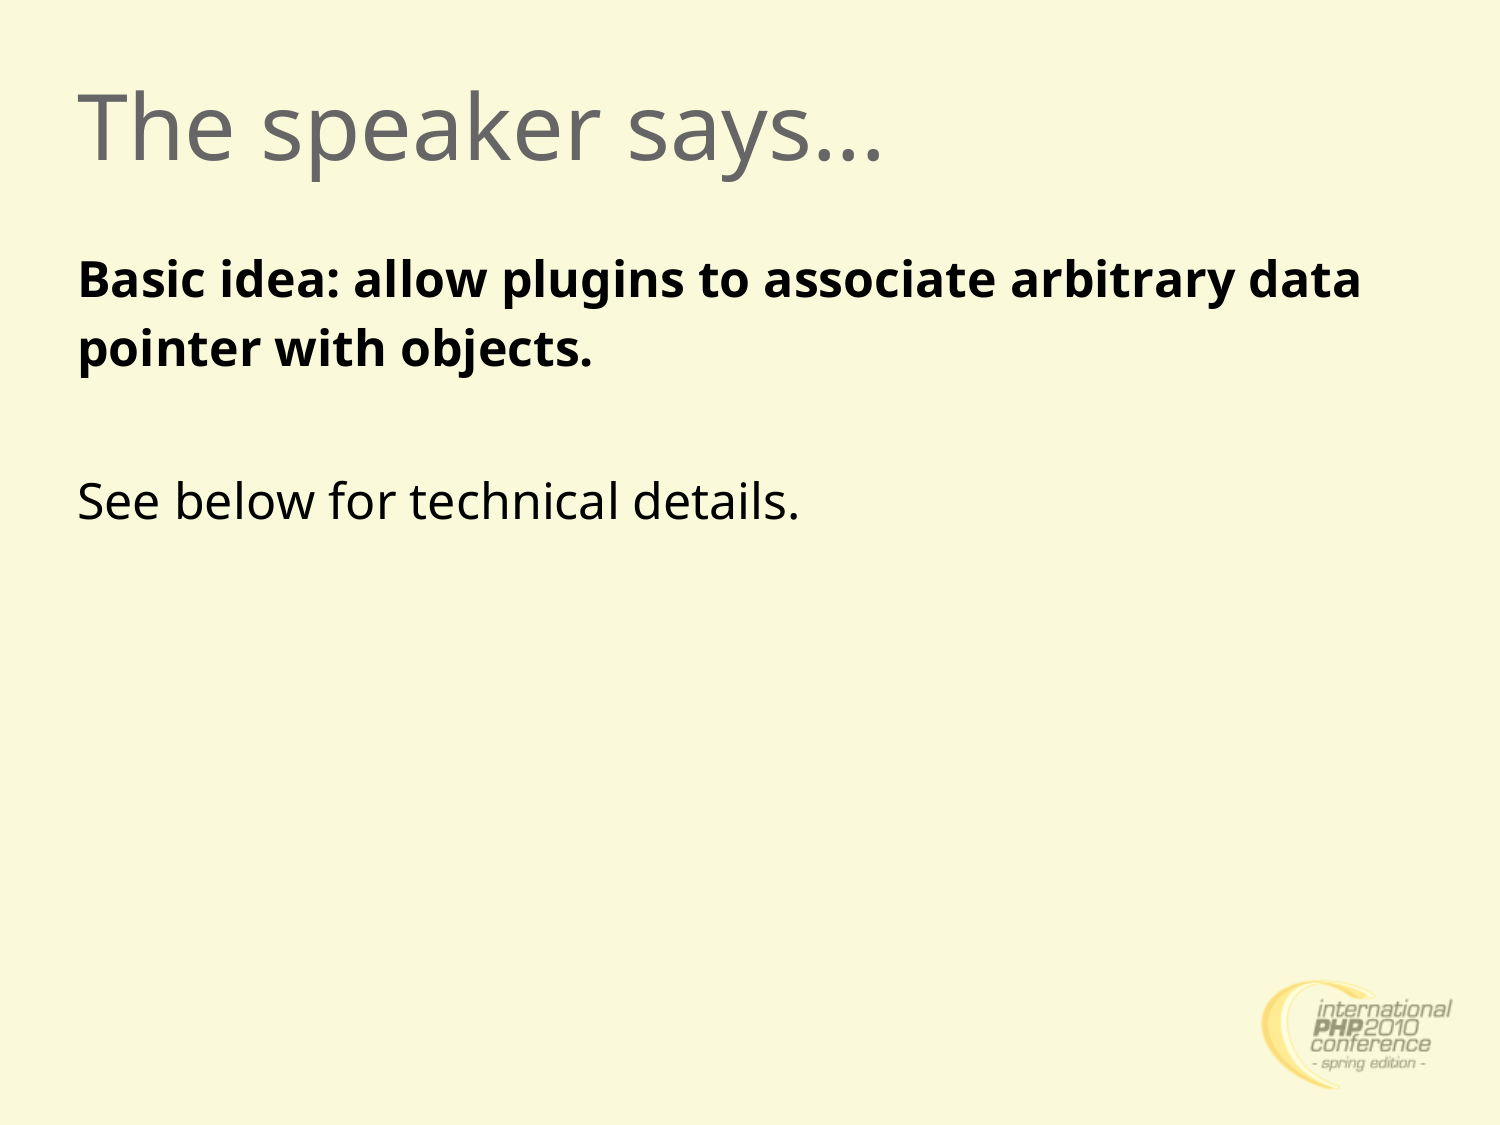

# The speaker says...
Basic idea: allow plugins to associate arbitrary data pointer with objects.
See below for technical details.